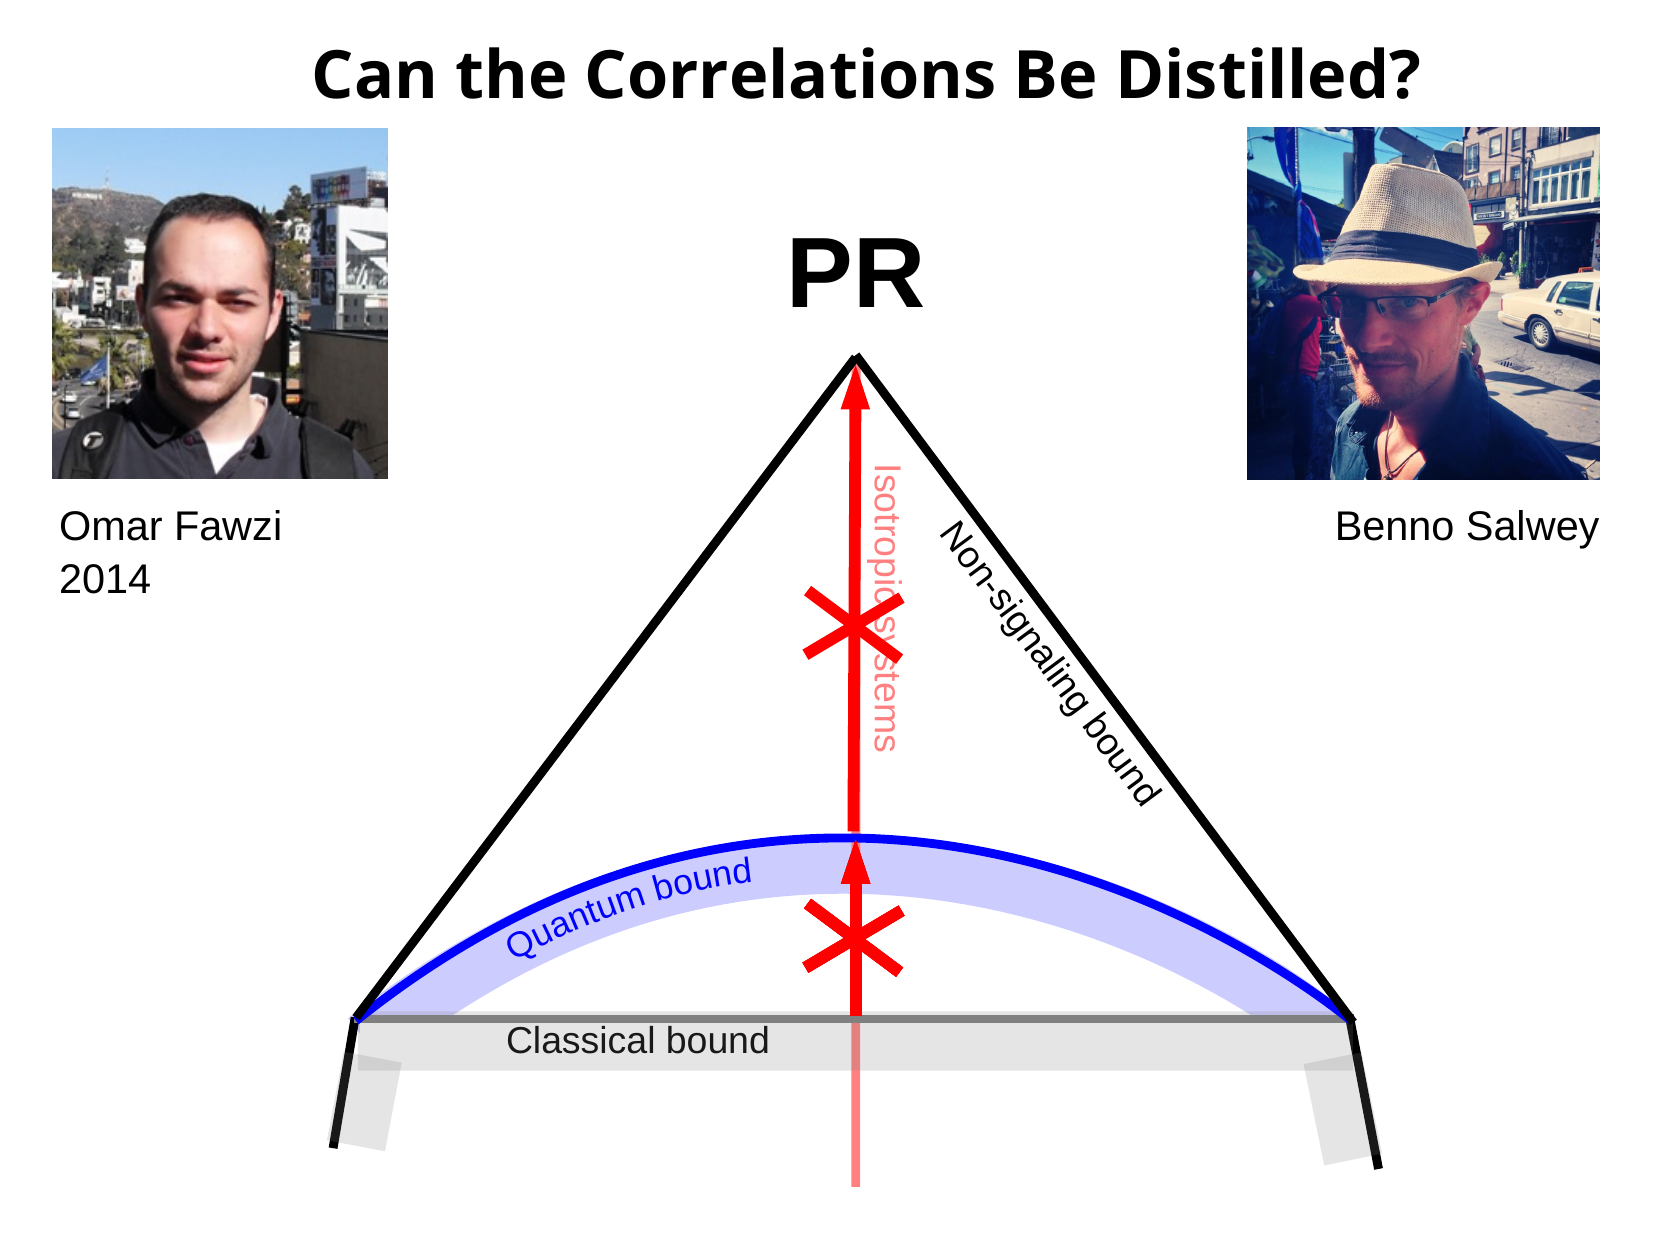

Can the Correlations Be Distilled?
PR
Omar Fawzi
Benno Salwey
2014
Isotropic systems
Non-signaling bound
Quantum bound
Classical bound